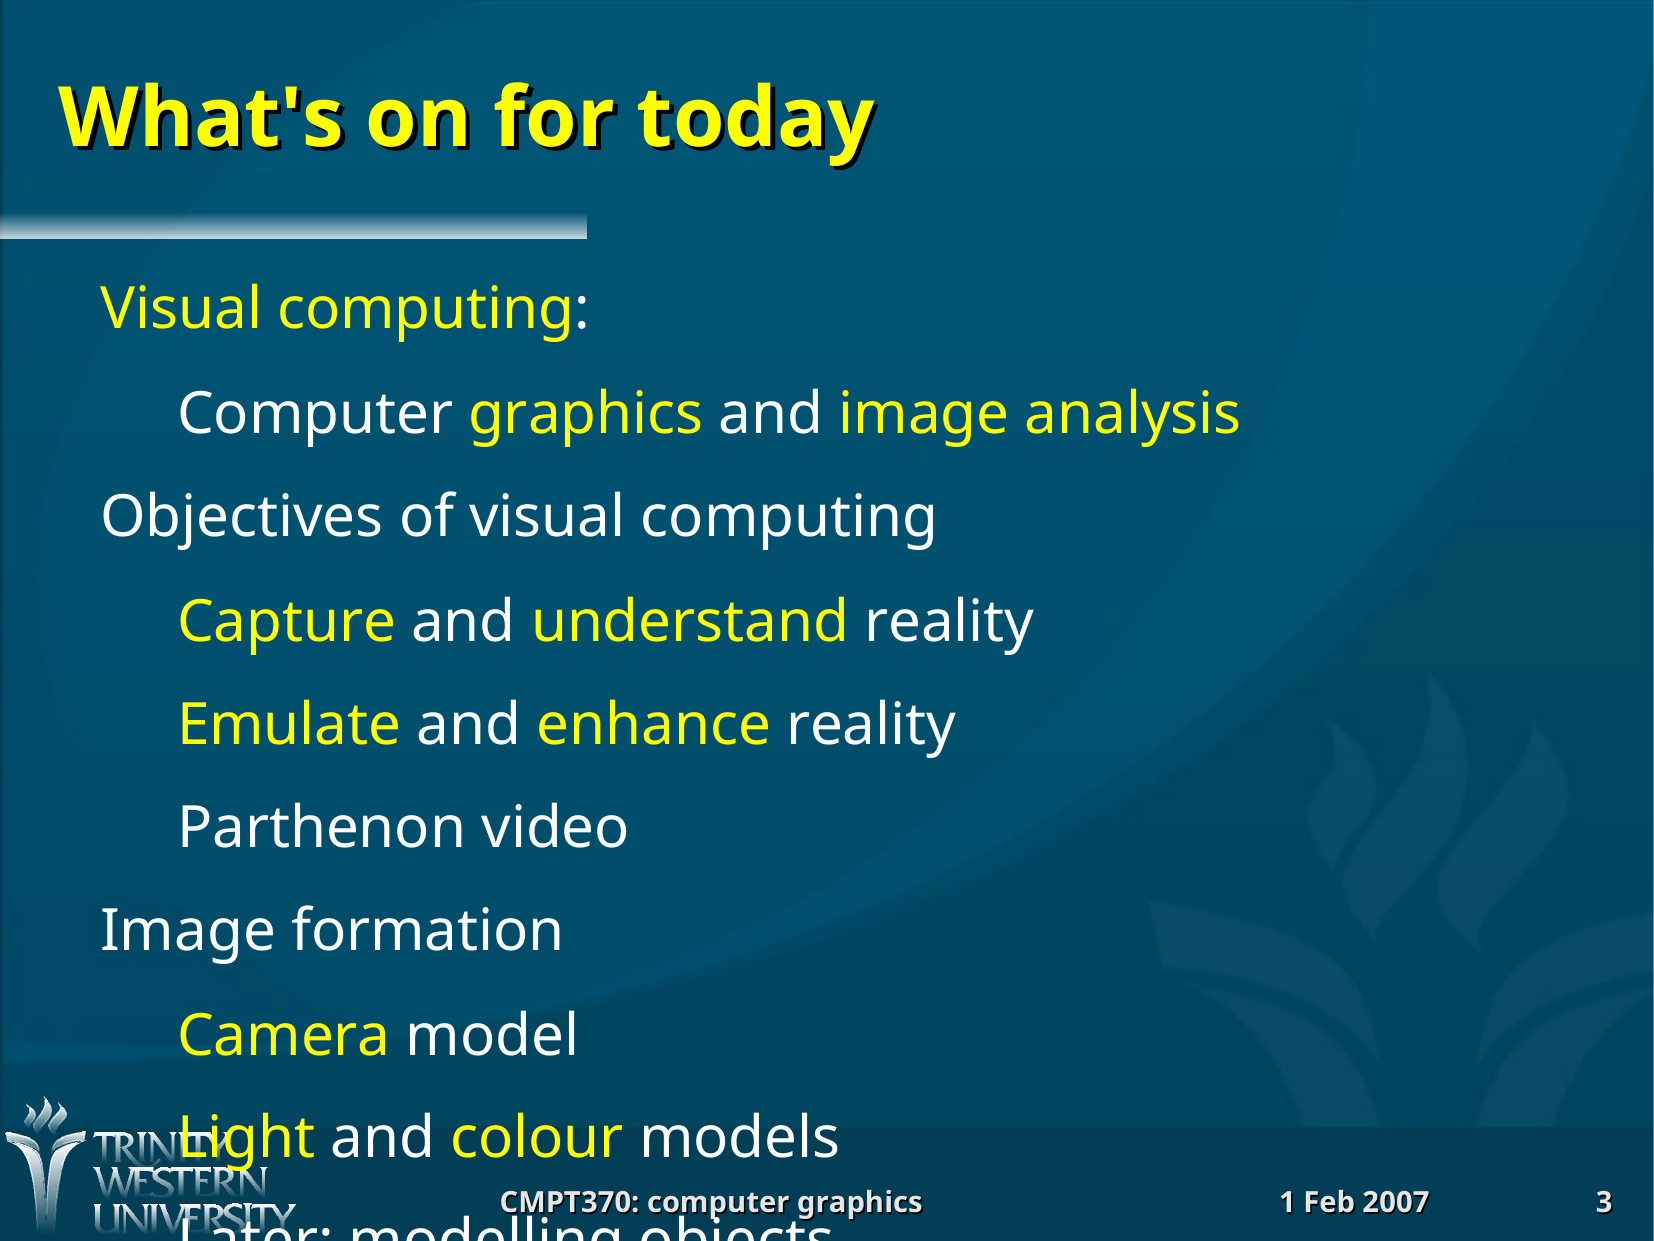

# What's on for today
Visual computing:
Computer graphics and image analysis
Objectives of visual computing
Capture and understand reality
Emulate and enhance reality
Parthenon video
Image formation
Camera model
Light and colour models
Later: modelling objects
CMPT370: computer graphics
1 Feb 2007
3